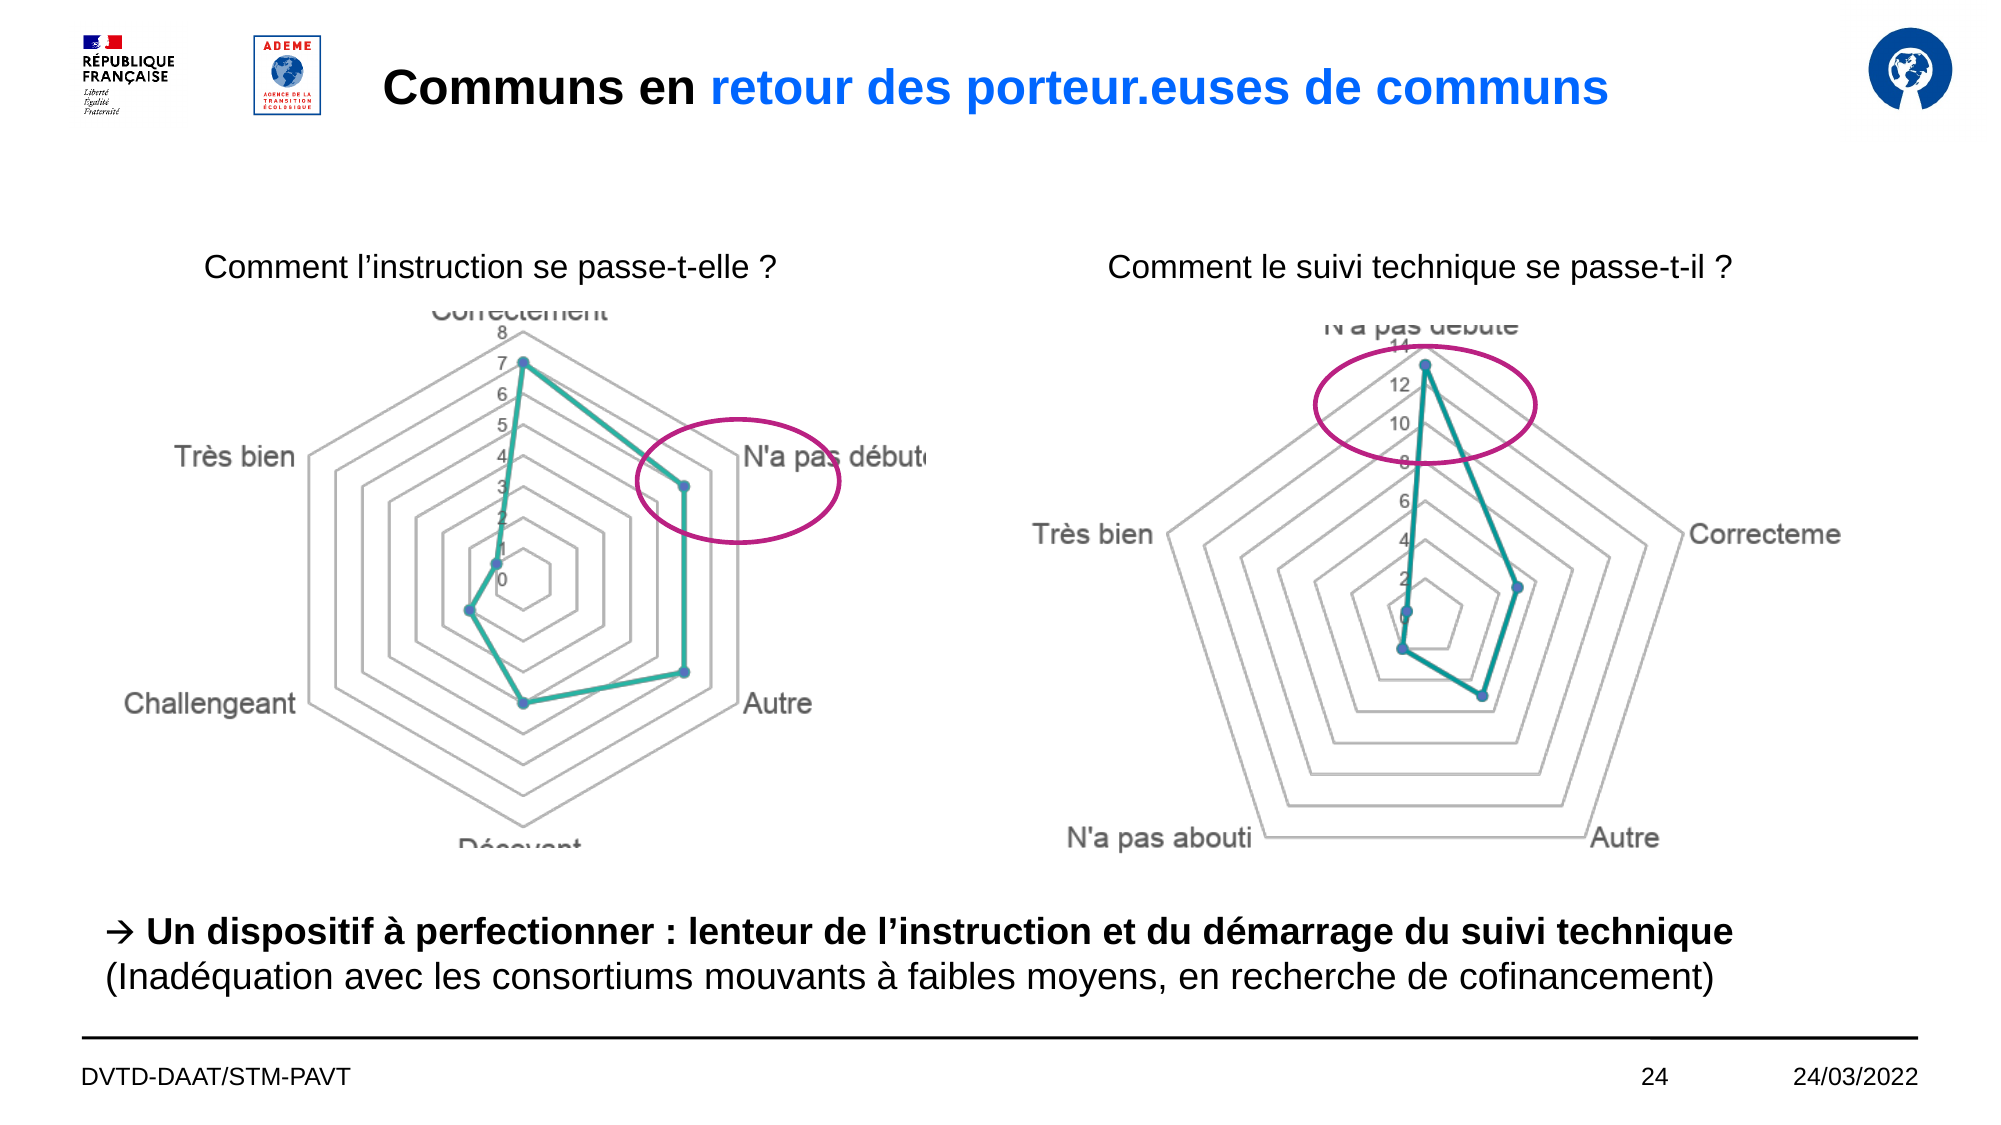

Communs en retour des porteur.euses de communs
Comment l’instruction se passe-t-elle ?
Comment le suivi technique se passe-t-il ?
🡪 Un dispositif à perfectionner : lenteur de l’instruction et du démarrage du suivi technique (Inadéquation avec les consortiums mouvants à faibles moyens, en recherche de cofinancement)
DVTD-DAAT/STM-PAVT
24/03/2022